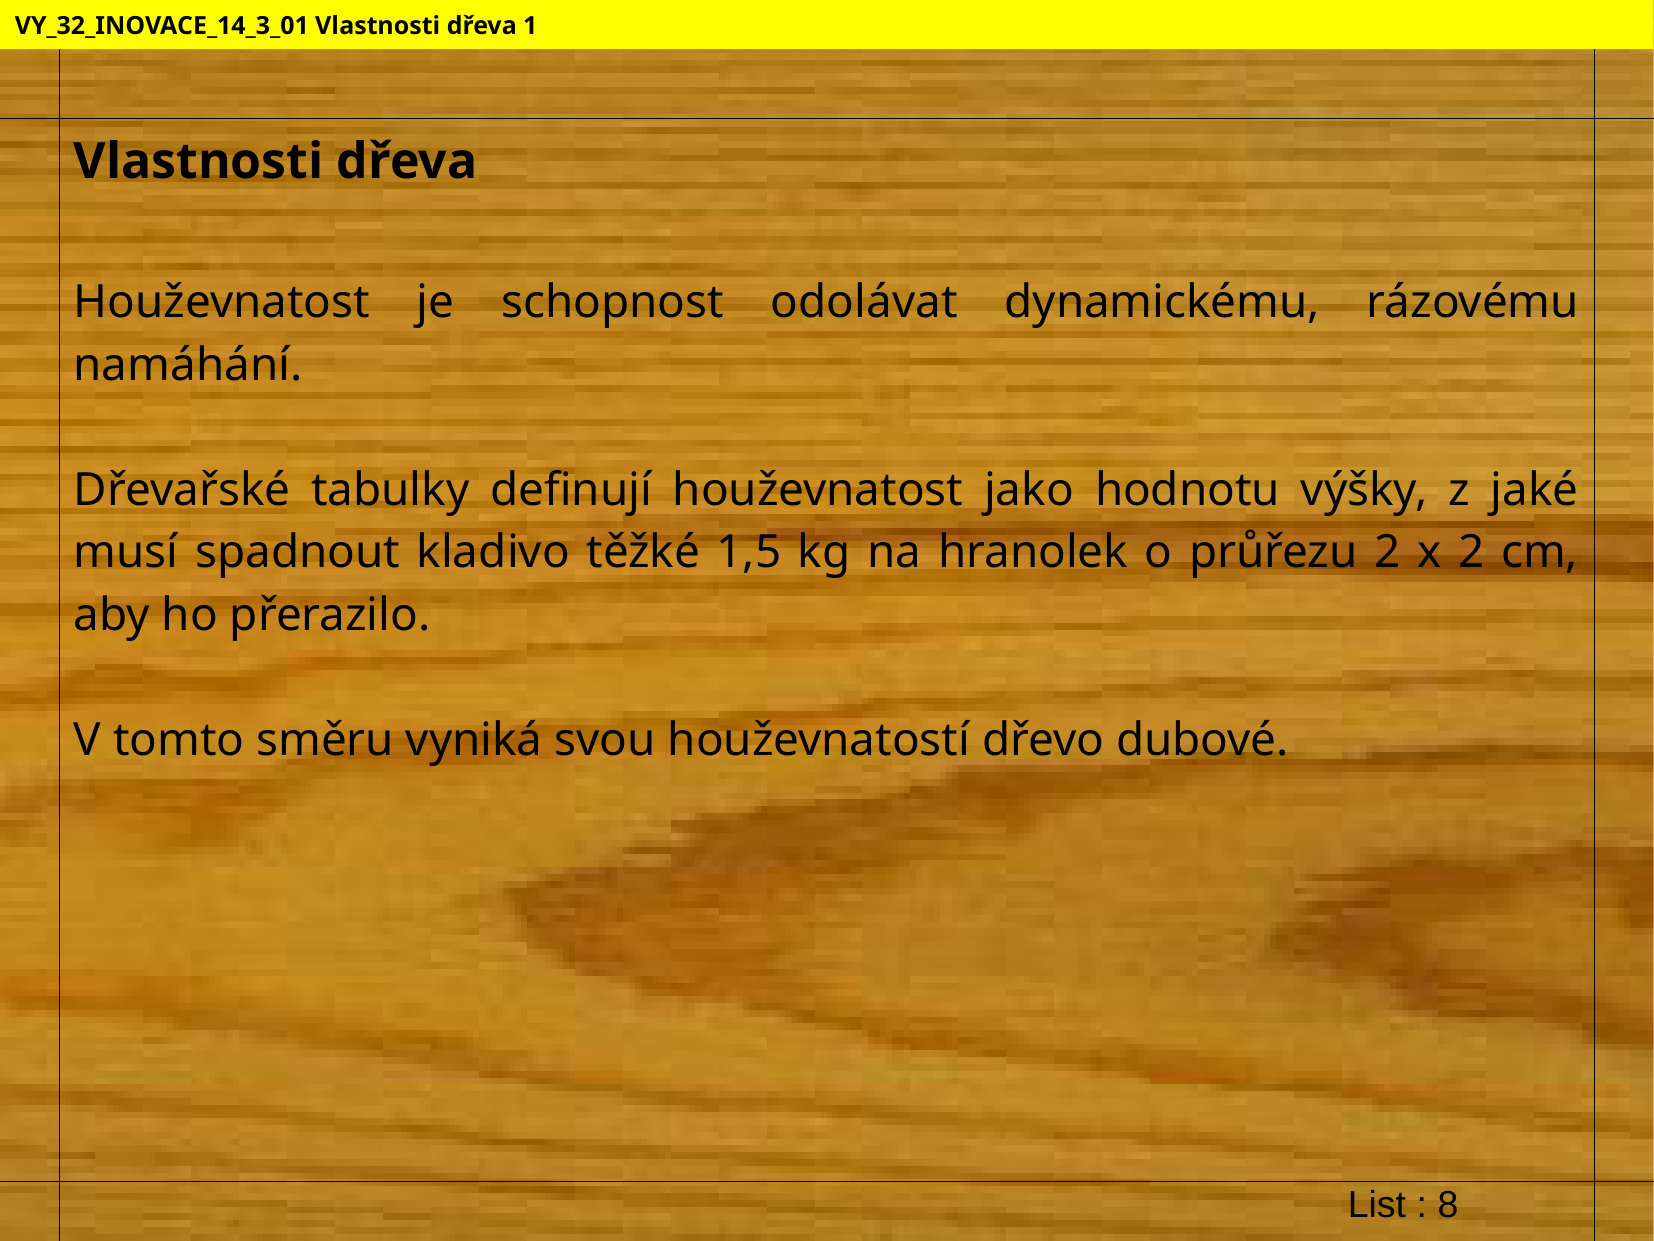

VY_32_INOVACE_14_3_01 Vlastnosti dřeva 1
Vlastnosti dřeva
Houževnatost je schopnost odolávat dynamickému, rázovému namáhání.
Dřevařské tabulky definují houževnatost jako hodnotu výšky, z jaké musí spadnout kladivo těžké 1,5 kg na hranolek o průřezu 2 x 2 cm, aby ho přerazilo.
V tomto směru vyniká svou houževnatostí dřevo dubové.
List :